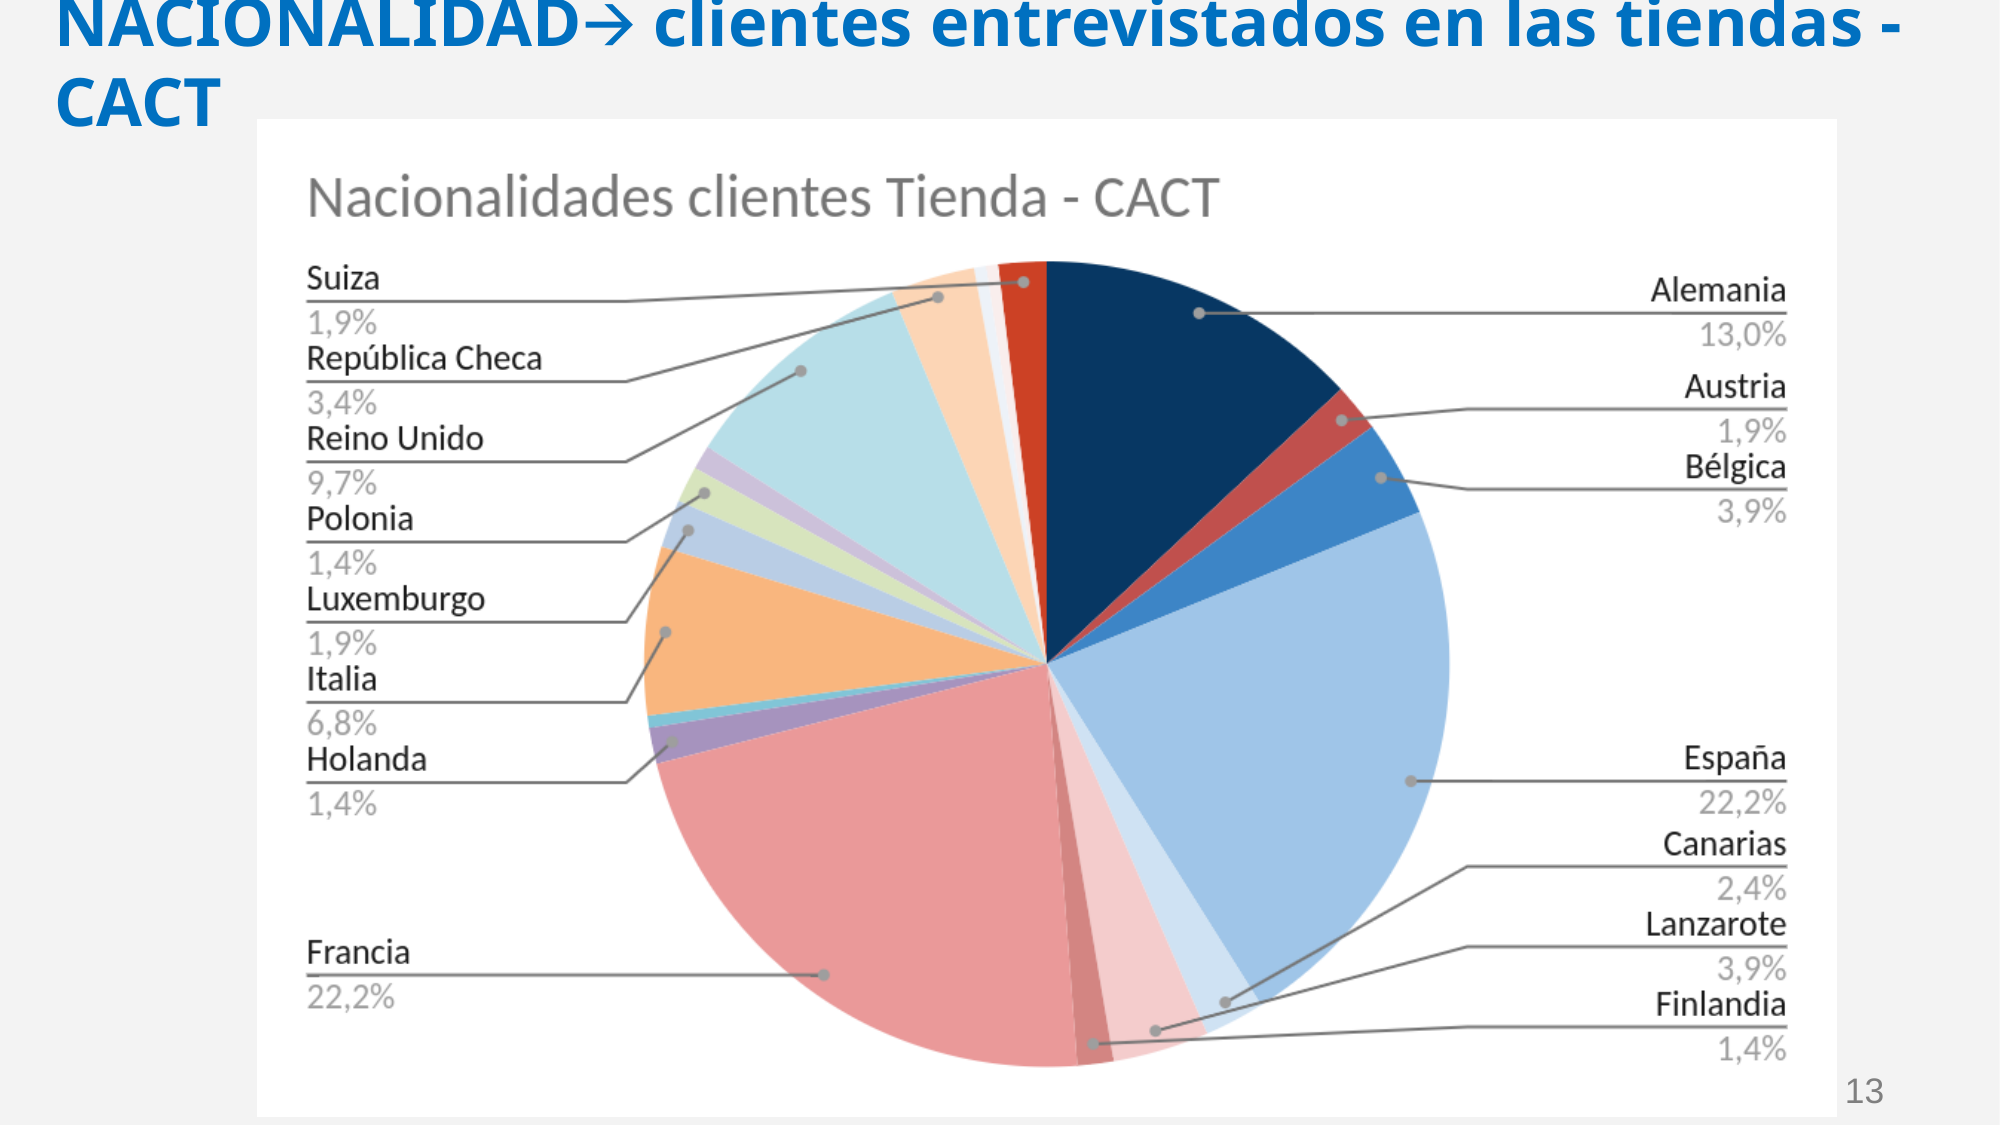

NACIONALIDAD🡪 clientes entrevistados en las tiendas - CACT